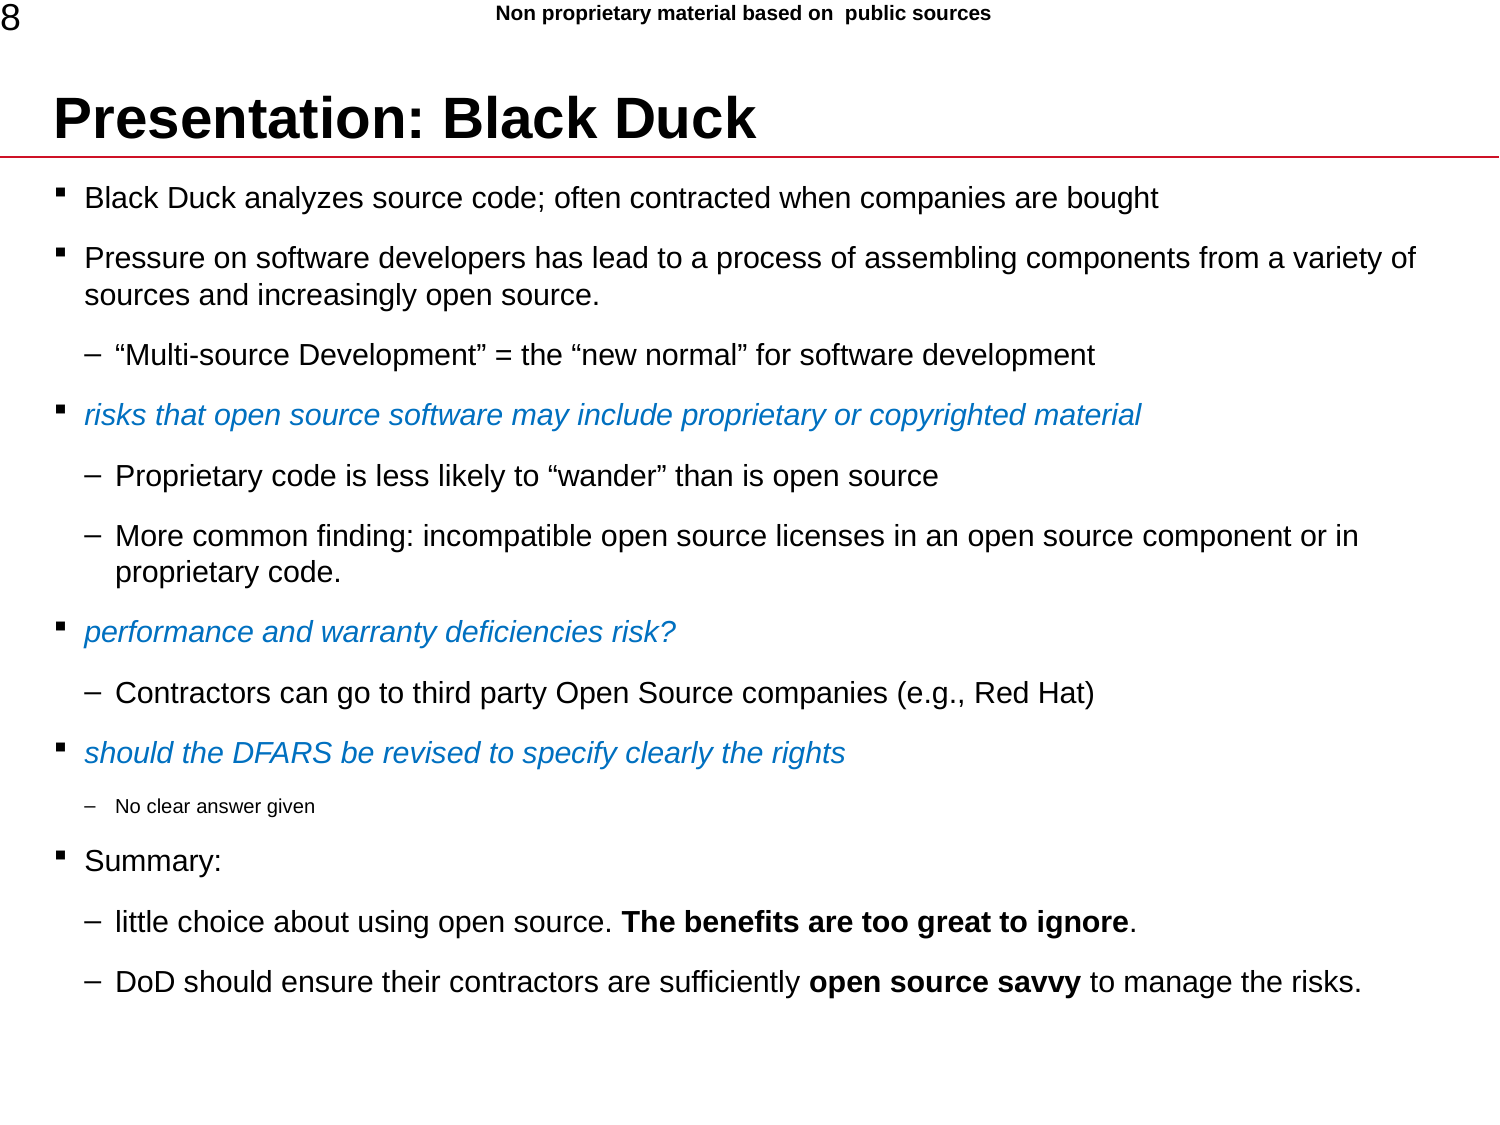

# Presentation: Black Duck
Black Duck analyzes source code; often contracted when companies are bought
Pressure on software developers has lead to a process of assembling components from a variety of sources and increasingly open source.
“Multi-source Development” = the “new normal” for software development
risks that open source software may include proprietary or copyrighted material
Proprietary code is less likely to “wander” than is open source
More common finding: incompatible open source licenses in an open source component or in proprietary code.
performance and warranty deficiencies risk?
Contractors can go to third party Open Source companies (e.g., Red Hat)
should the DFARS be revised to specify clearly the rights
No clear answer given
Summary:
little choice about using open source. The benefits are too great to ignore.
DoD should ensure their contractors are sufficiently open source savvy to manage the risks.